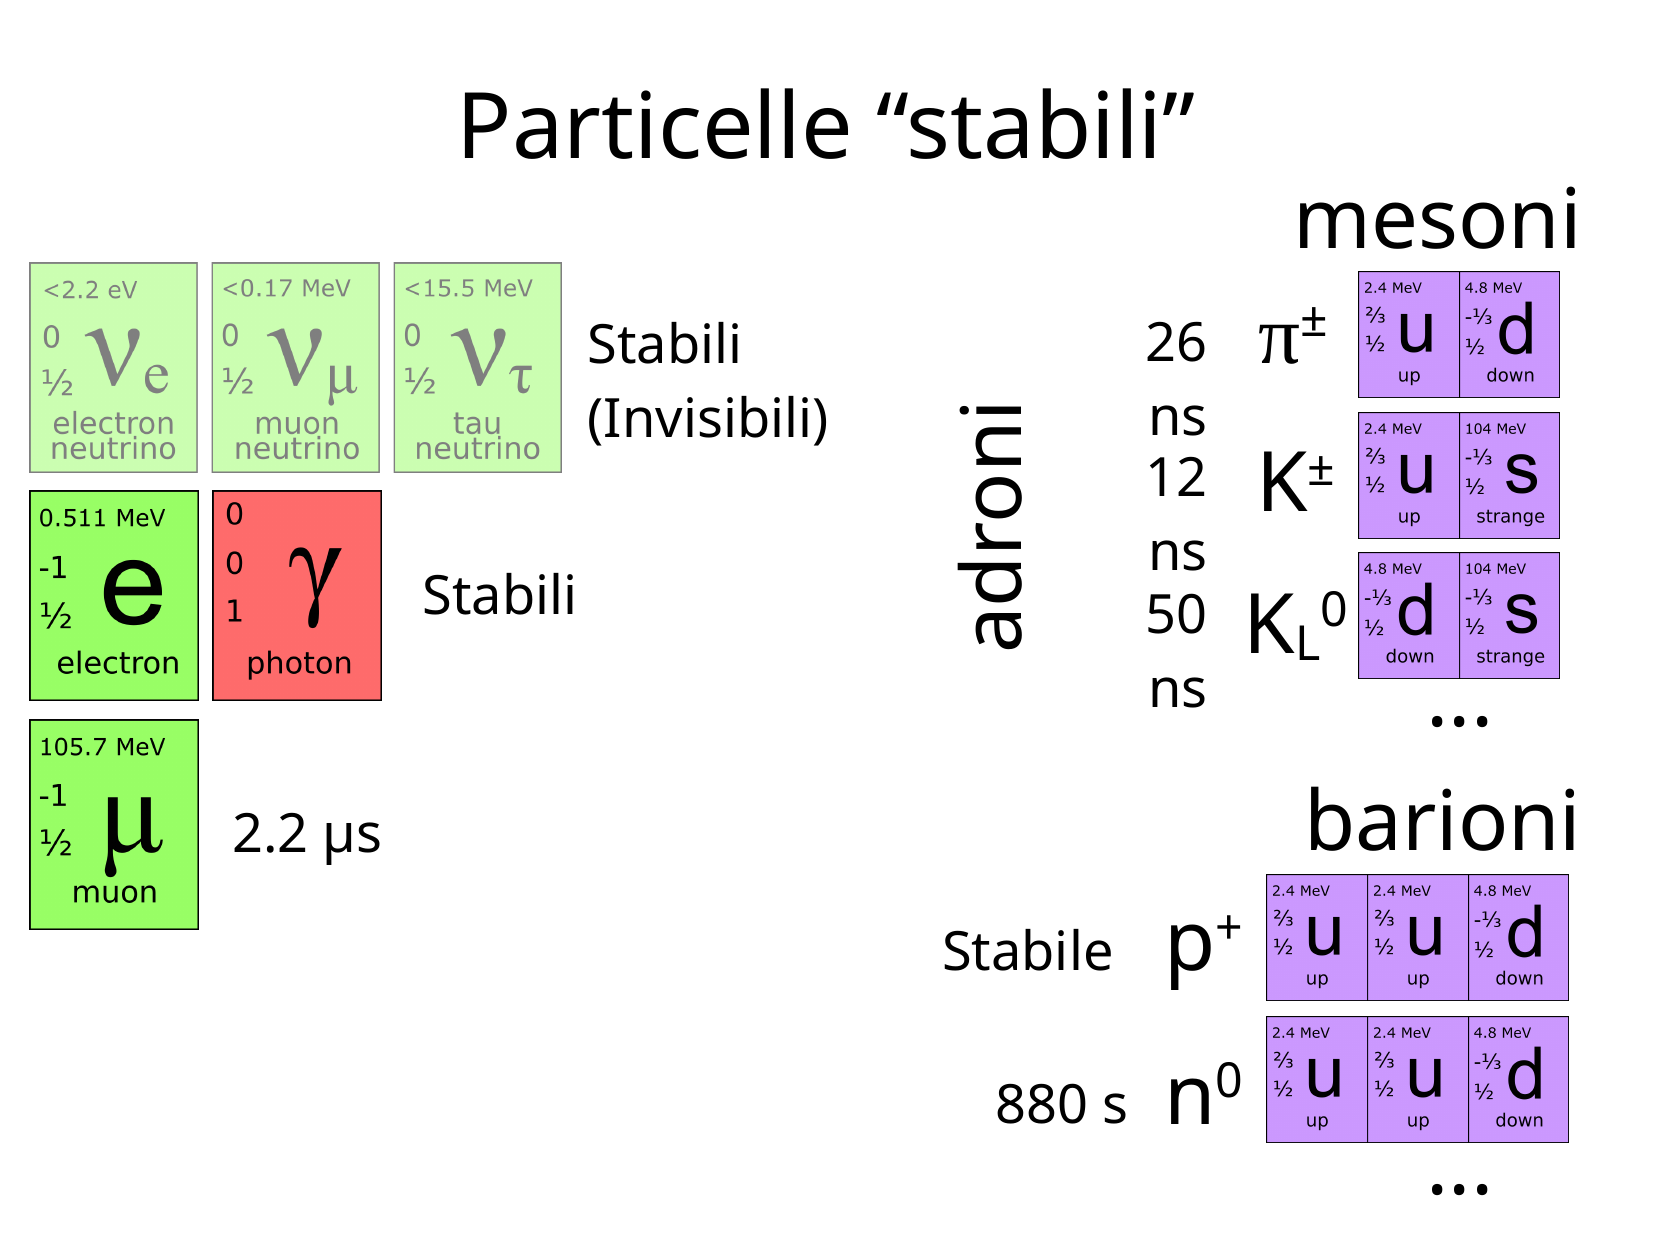

# Particelle “stabili”
mesoni
π±
26 ns
Stabili
(Invisibili)
Κ±
12 ns
adroni
Stabili
ΚL0
50 ns
...
 barioni
2.2 μs
p+
Stabile
n0
880 s
...